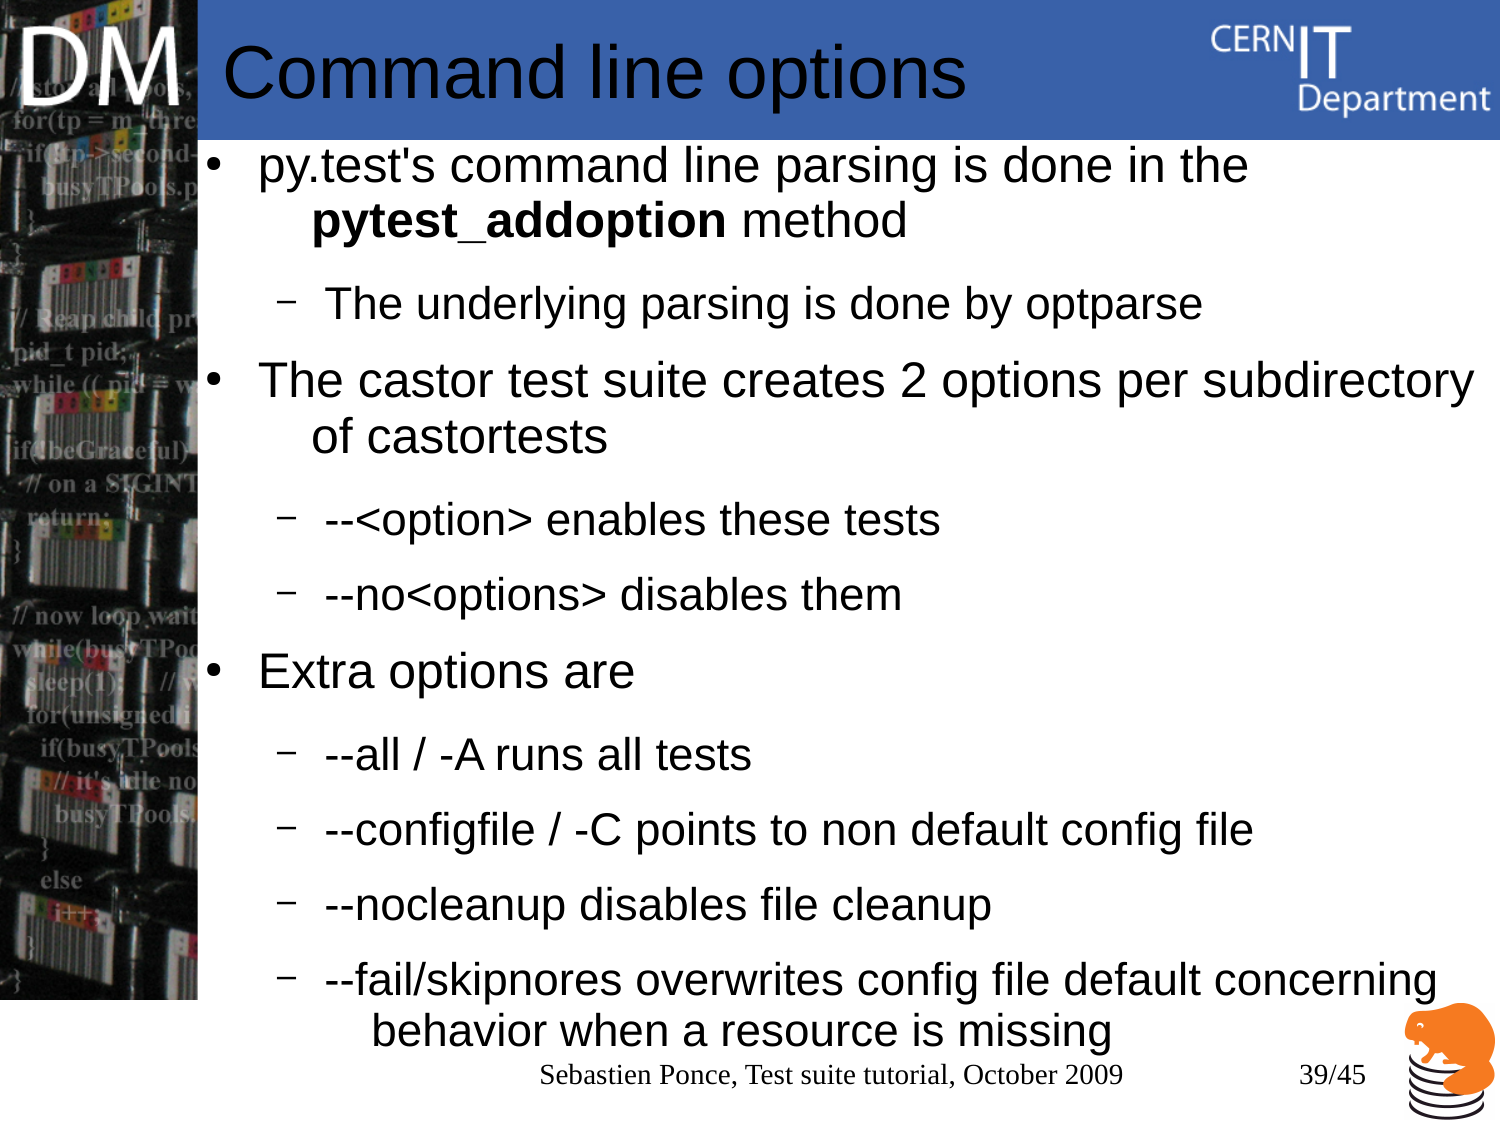

# Command line options
py.test's command line parsing is done in the pytest_addoption method
The underlying parsing is done by optparse
The castor test suite creates 2 options per subdirectory of castortests
--<option> enables these tests
--no<options> disables them
Extra options are
--all / -A runs all tests
--configfile / -C points to non default config file
--nocleanup disables file cleanup
--fail/skipnores overwrites config file default concerning behavior when a resource is missing